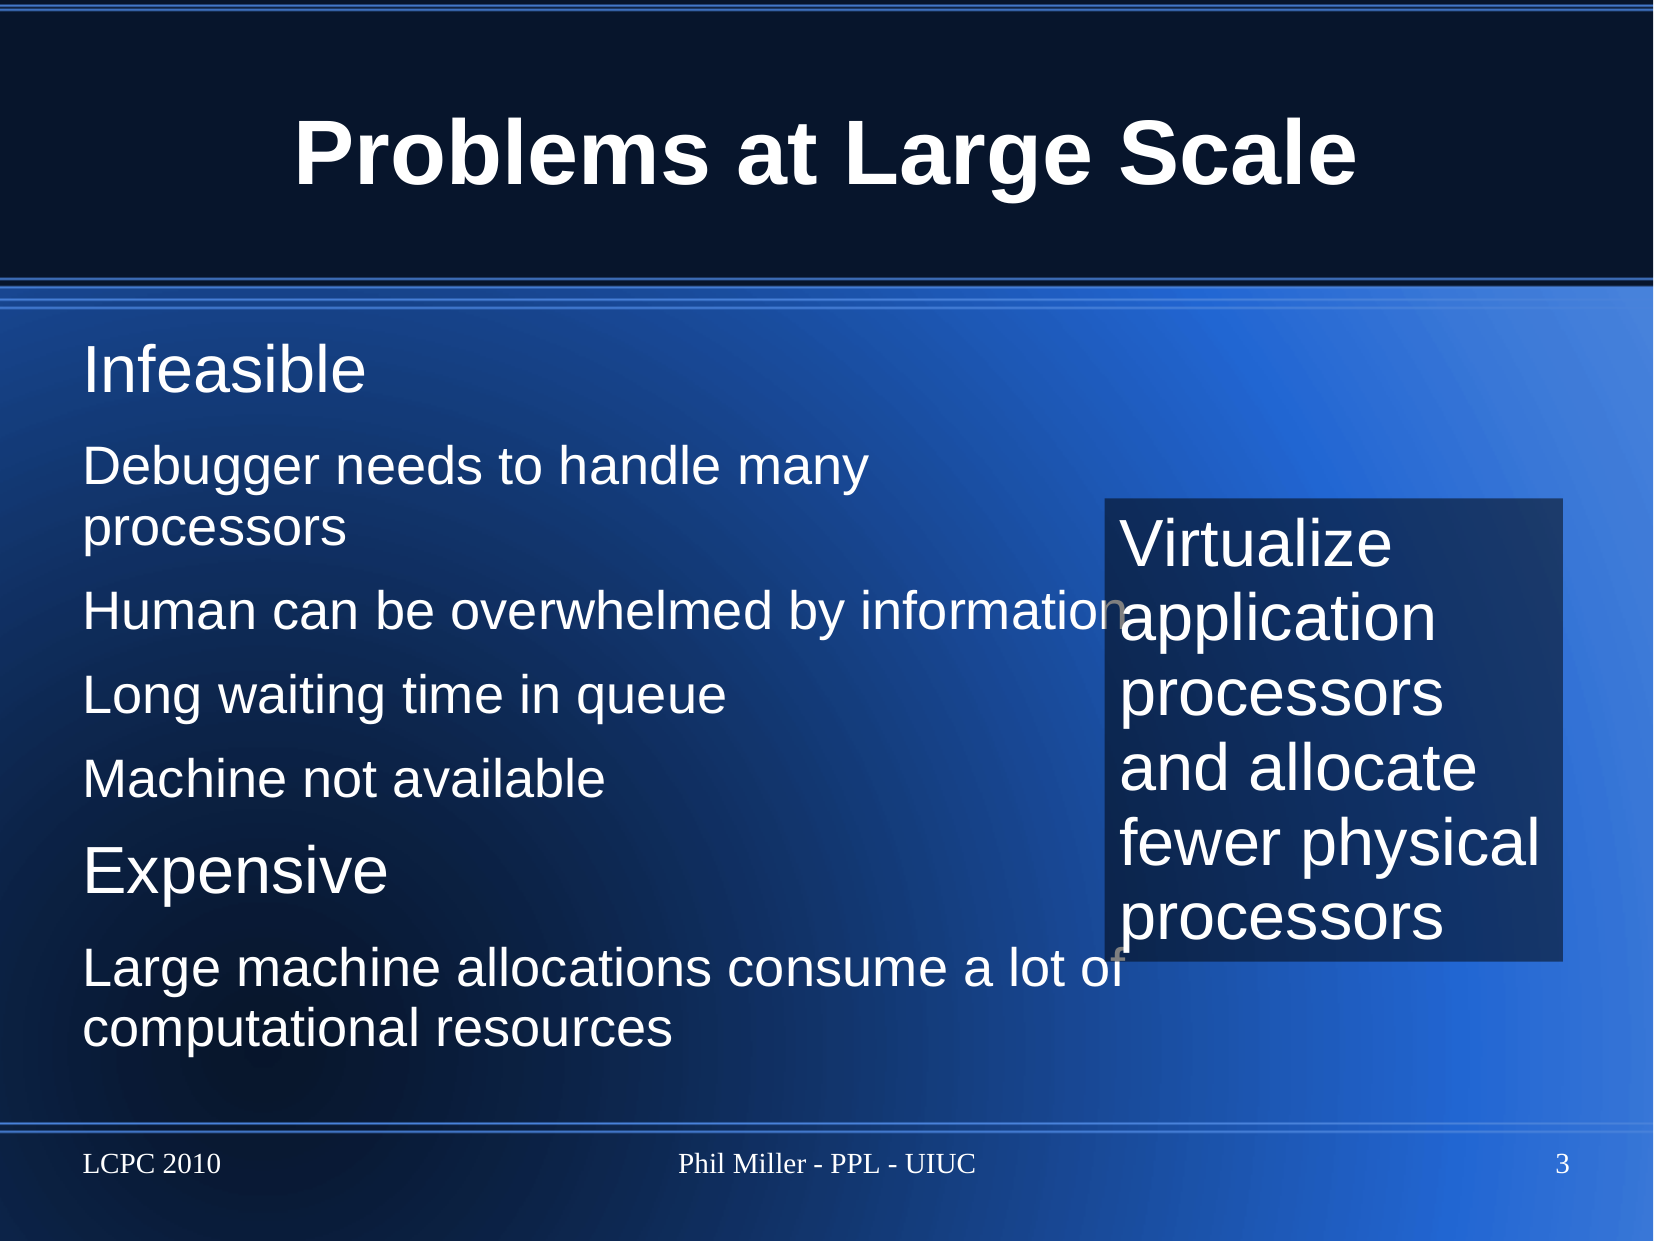

# Problems at Large Scale
Infeasible
Debugger needs to handle many processors
Human can be overwhelmed by information
Long waiting time in queue
Machine not available
Expensive
Large machine allocations consume a lot of computational resources
Virtualize application processors and allocate fewer physical processors
LCPC 2010
Phil Miller - PPL - UIUC
3